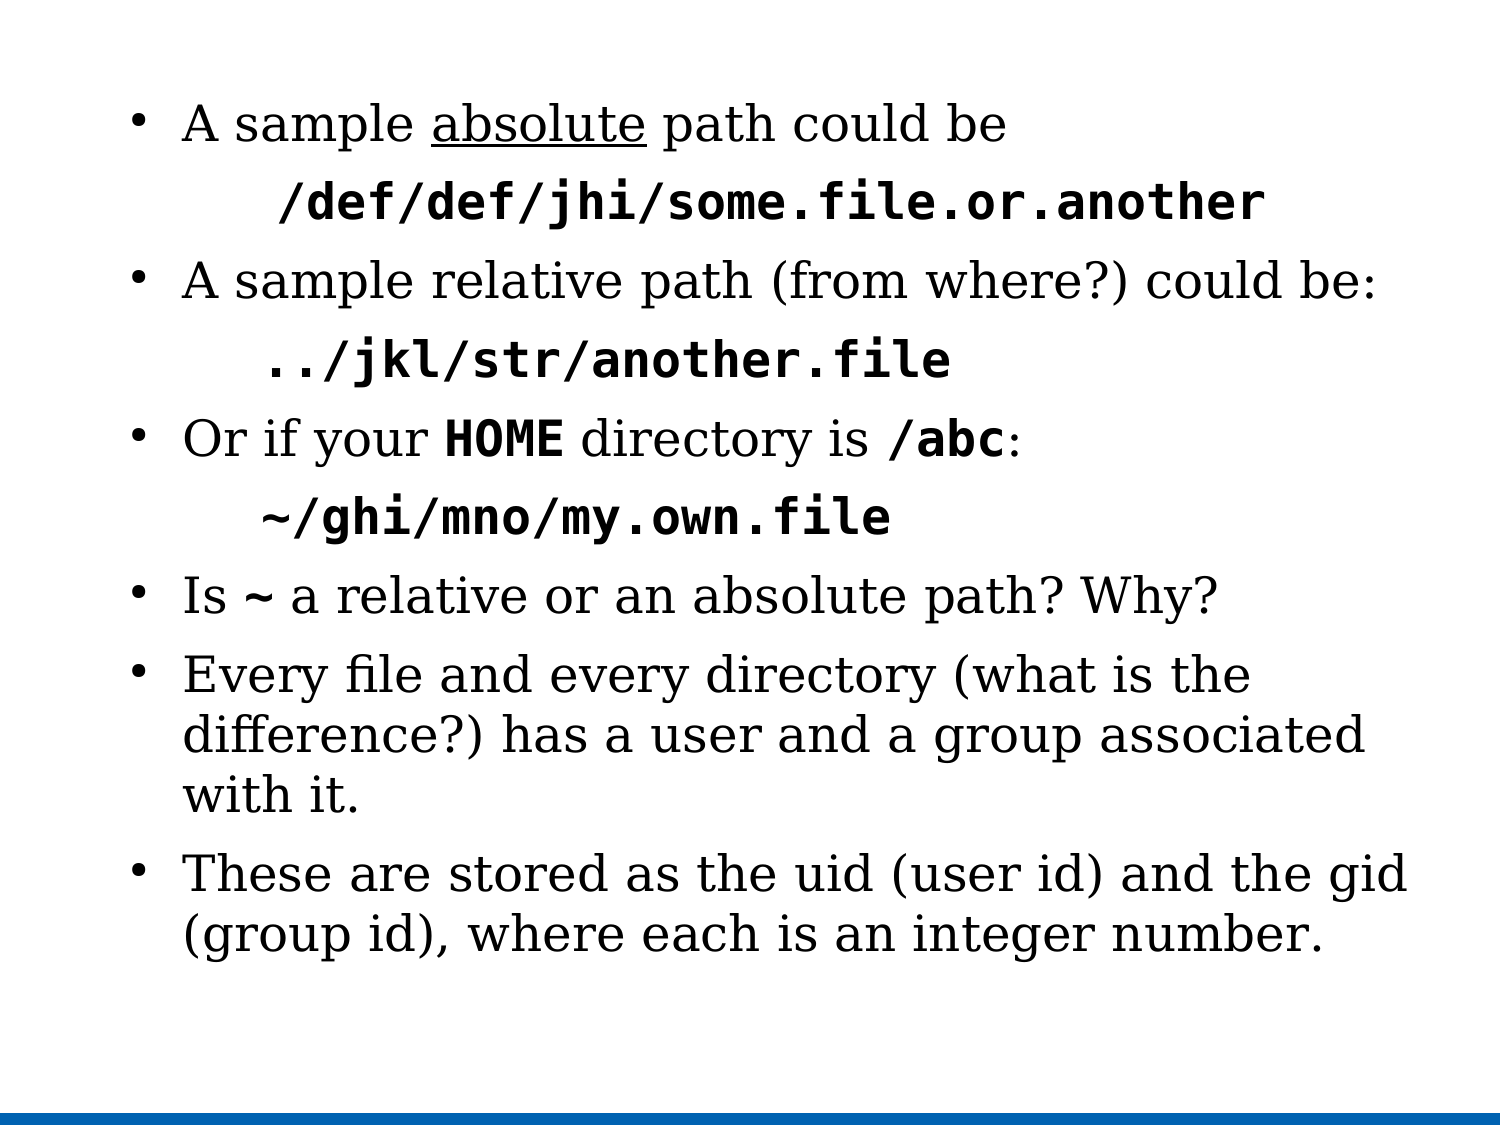

# A sample absolute path could be
	/def/def/jhi/some.file.or.another
A sample relative path (from where?) could be:
		../jkl/str/another.file
Or if your HOME directory is /abc:
		~/ghi/mno/my.own.file
Is ~ a relative or an absolute path? Why?
Every file and every directory (what is the difference?) has a user and a group associated with it.
These are stored as the uid (user id) and the gid (group id), where each is an integer number.